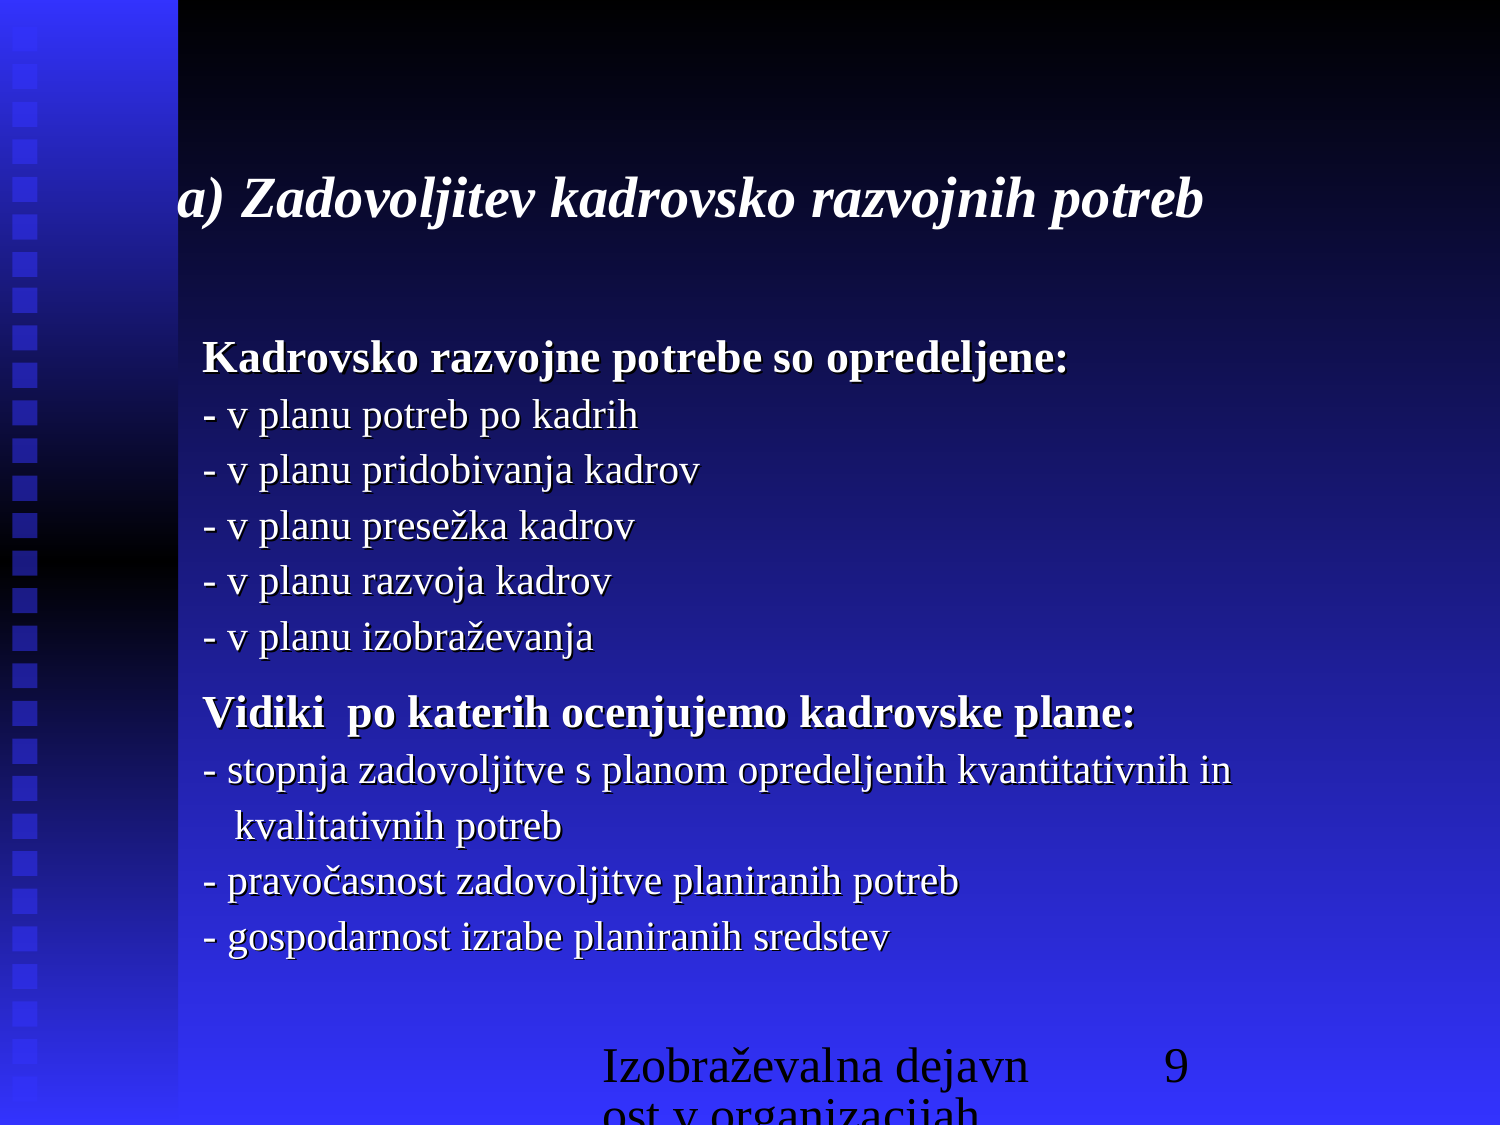

# a) Zadovoljitev kadrovsko razvojnih potreb
Kadrovsko razvojne potrebe so opredeljene:
- v planu potreb po kadrih
- v planu pridobivanja kadrov
- v planu presežka kadrov
- v planu razvoja kadrov
- v planu izobraževanja
Vidiki po katerih ocenjujemo kadrovske plane:
- stopnja zadovoljitve s planom opredeljenih kvantitativnih in
 kvalitativnih potreb
- pravočasnost zadovoljitve planiranih potreb
- gospodarnost izrabe planiranih sredstev
Izobraževalna dejavnost v organizacijah
9